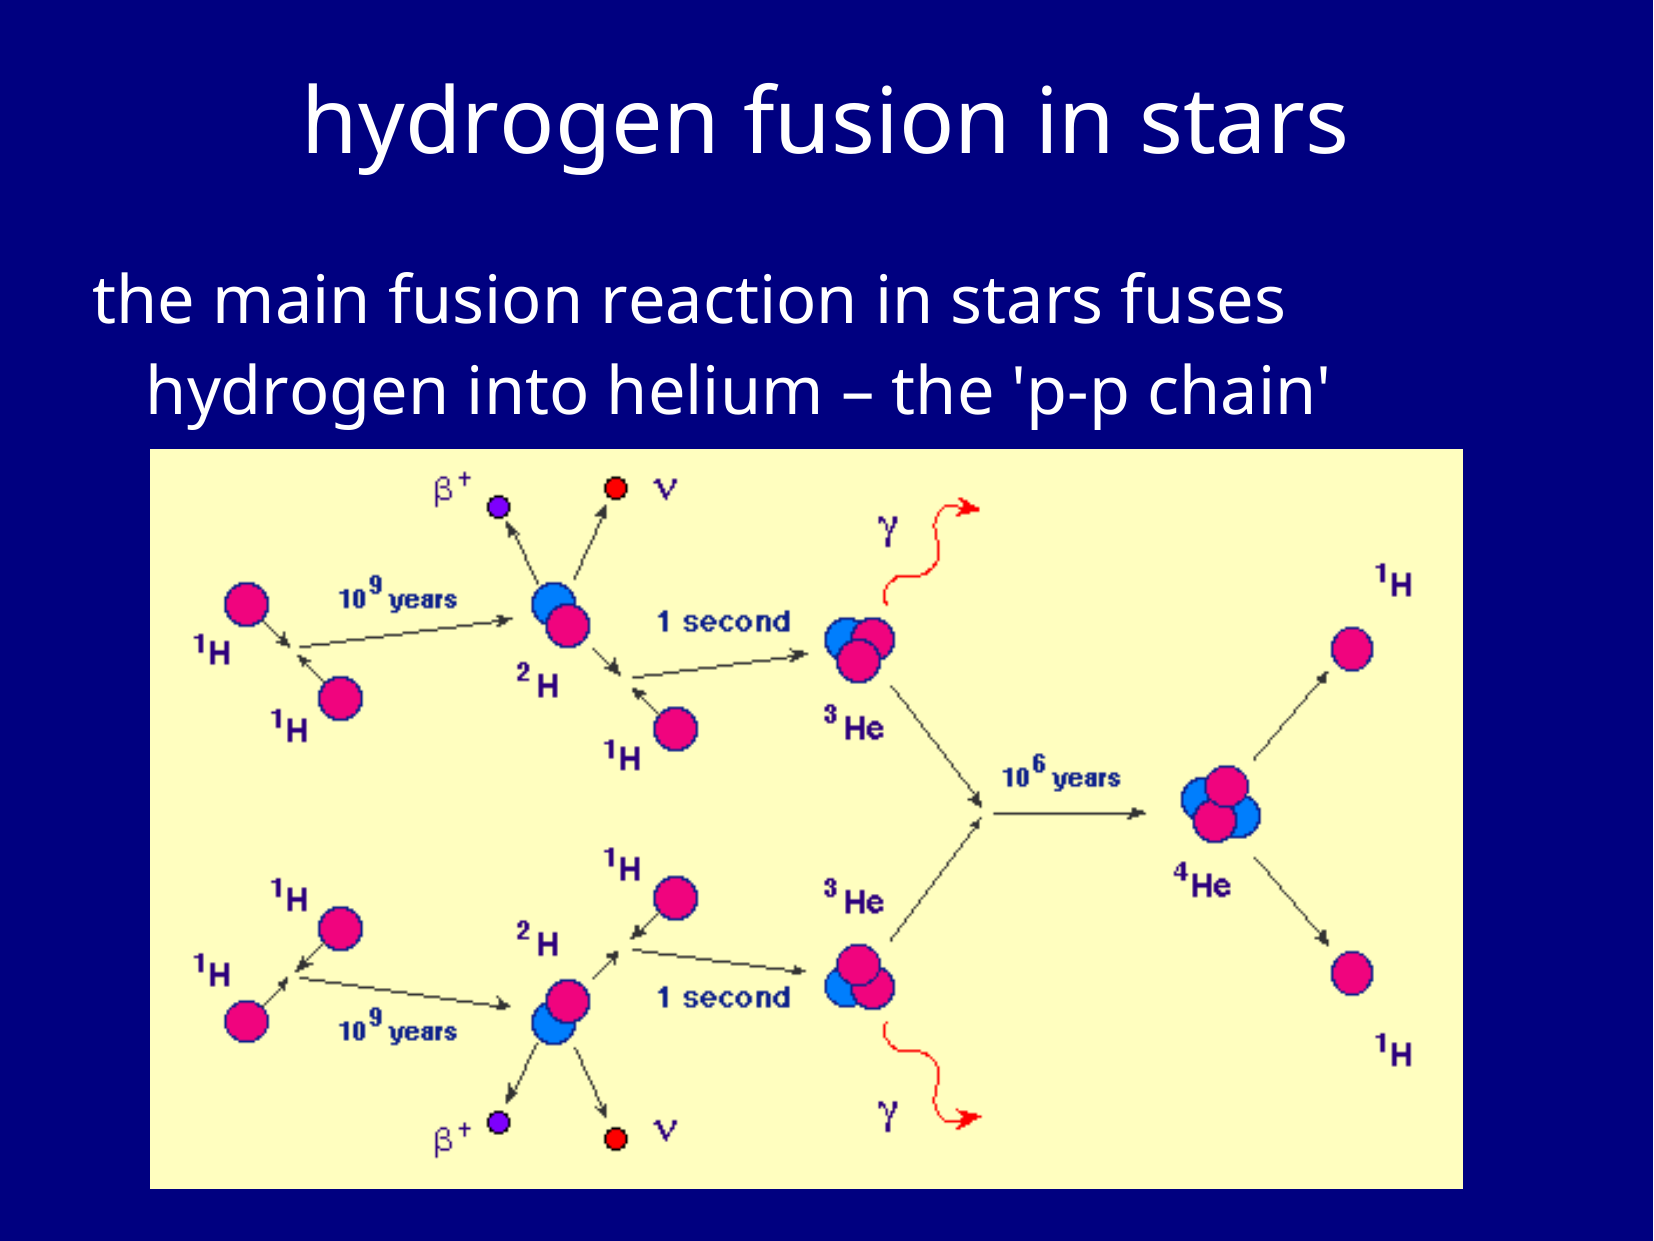

# hydrogen fusion in stars
the main fusion reaction in stars fuses hydrogen into helium – the 'p-p chain'